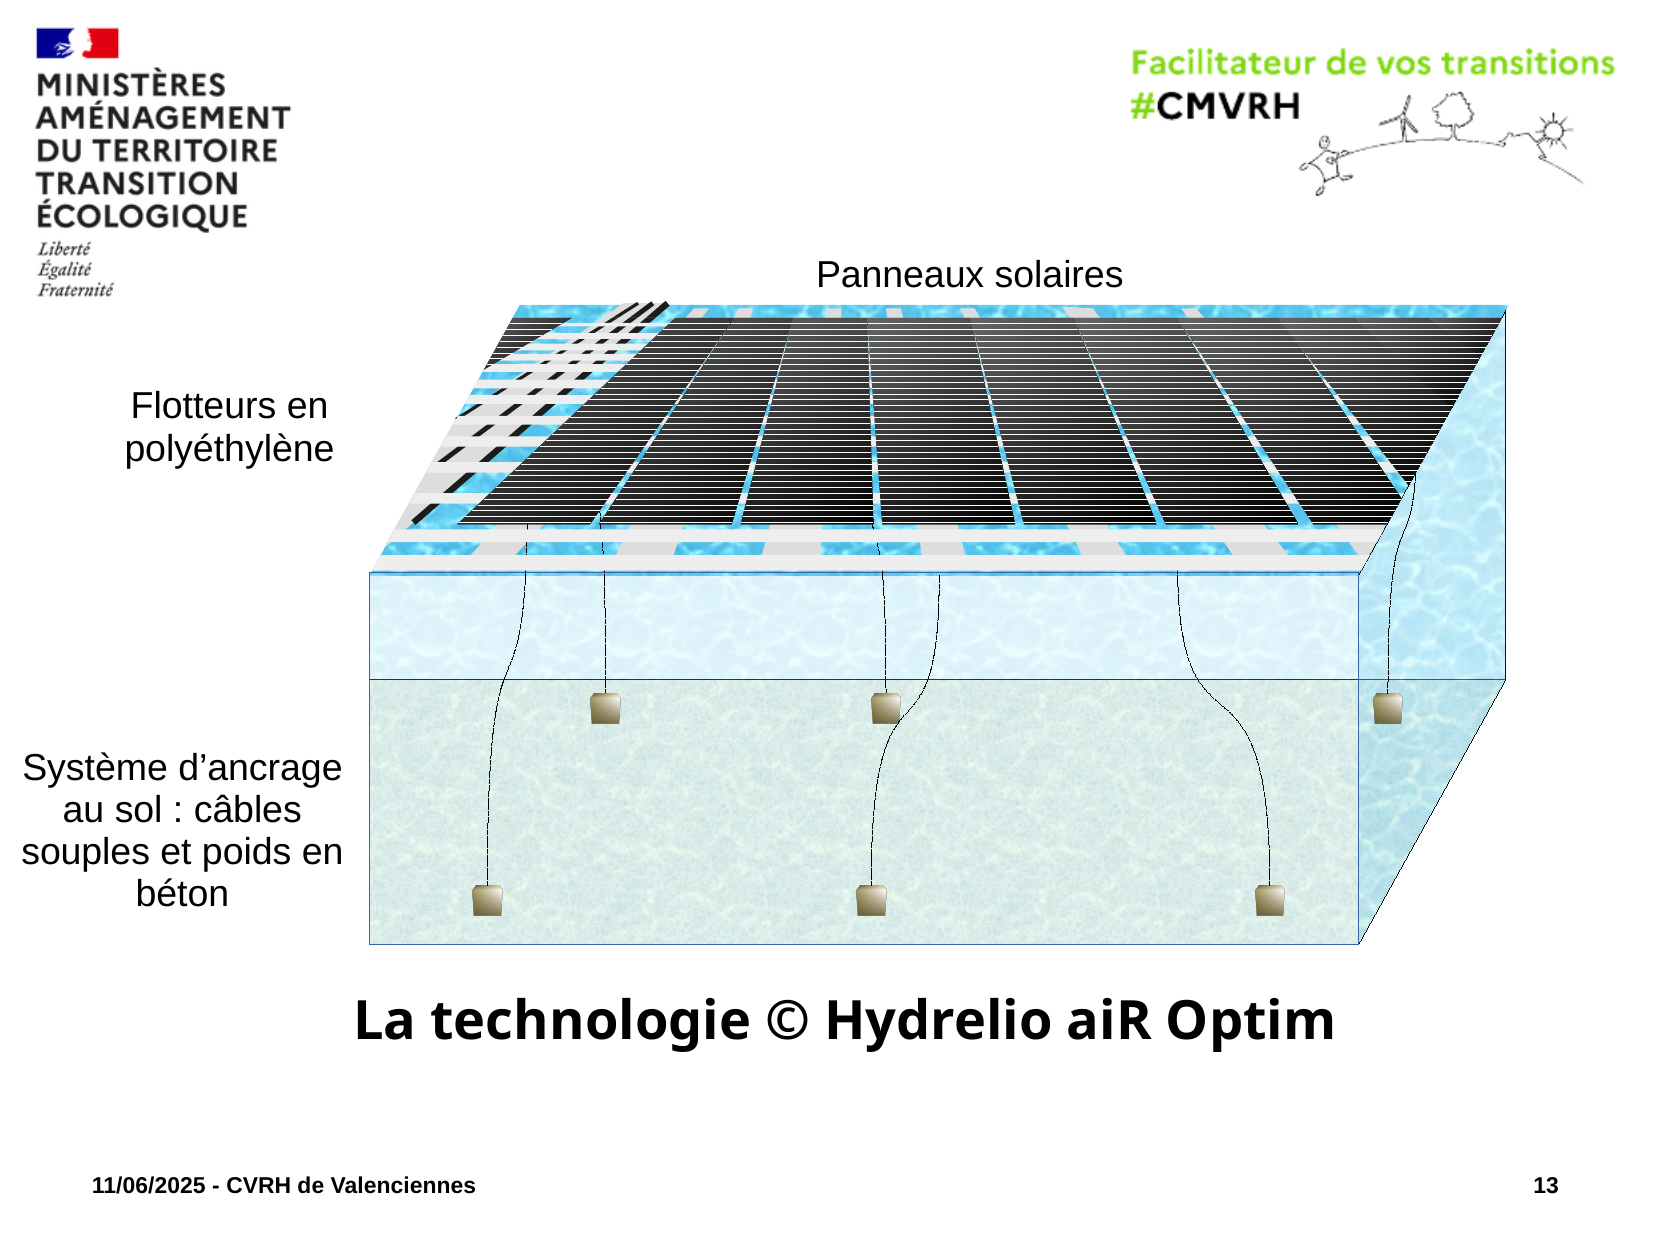

Panneaux solaires
Flotteurs en polyéthylène
Système d’ancrage au sol : câbles souples et poids en béton
La technologie © Hydrelio aiR Optim
11/06/2025 - CVRH de Valenciennes